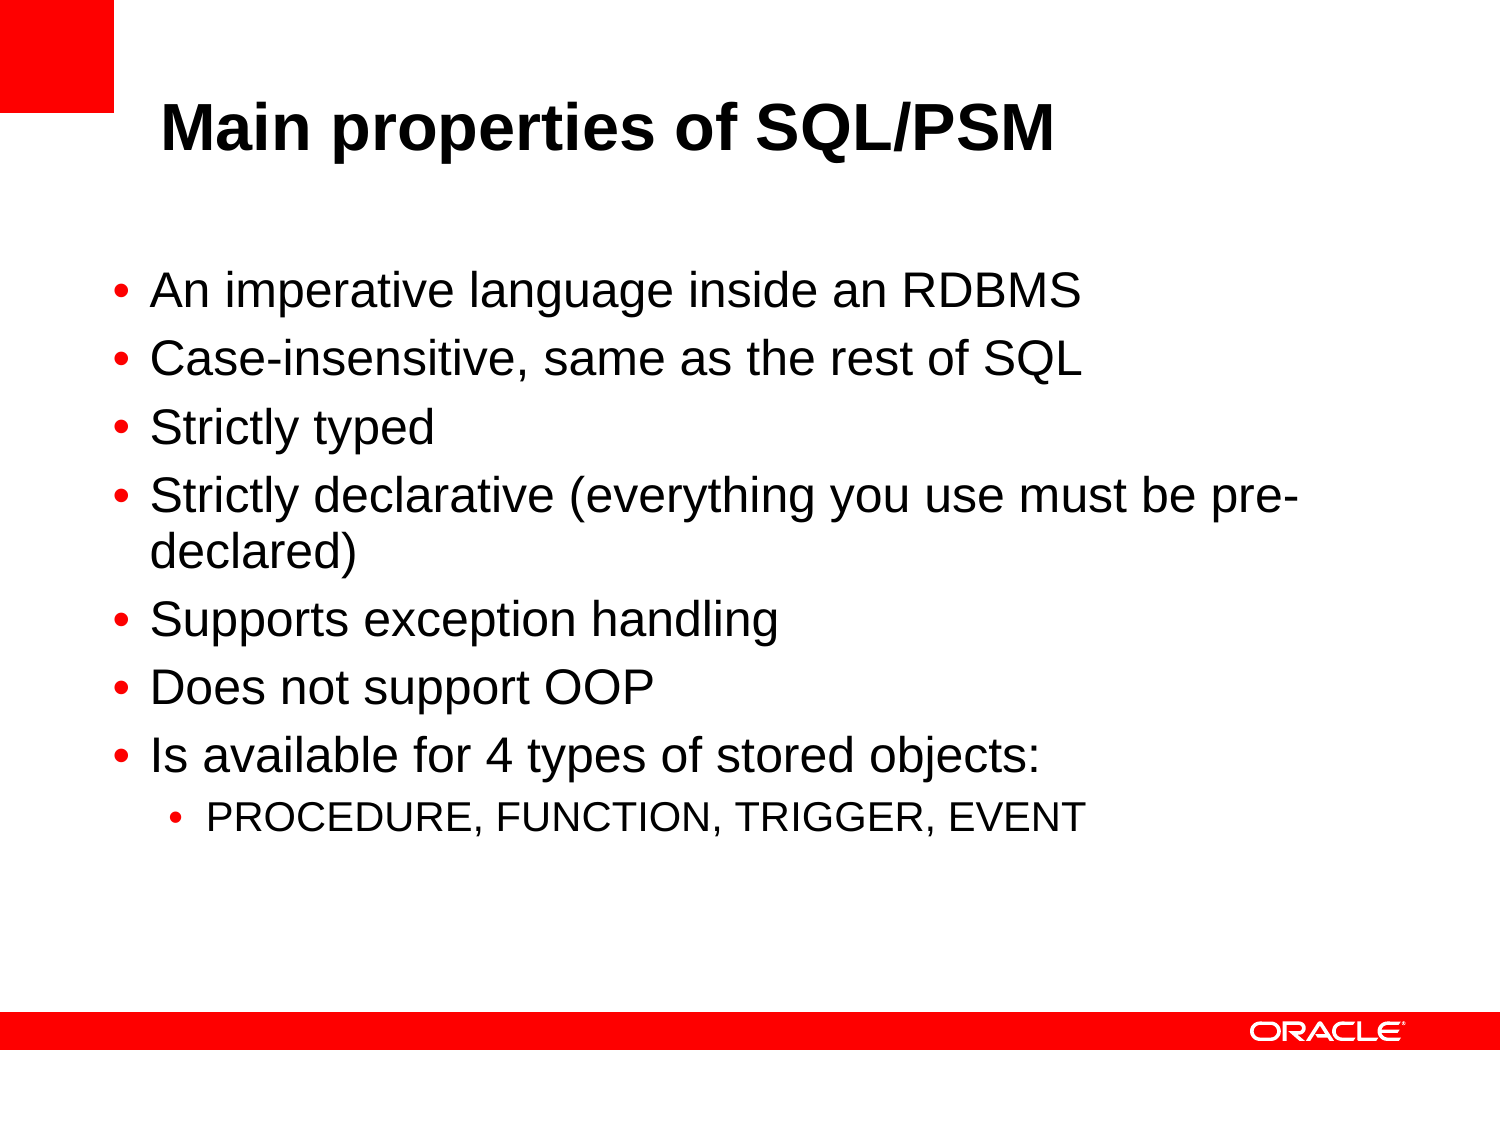

# Main properties of SQL/PSM
An imperative language inside an RDBMS
Case-insensitive, same as the rest of SQL
Strictly typed
Strictly declarative (everything you use must be pre-declared)
Supports exception handling
Does not support OOP
Is available for 4 types of stored objects:
PROCEDURE, FUNCTION, TRIGGER, EVENT